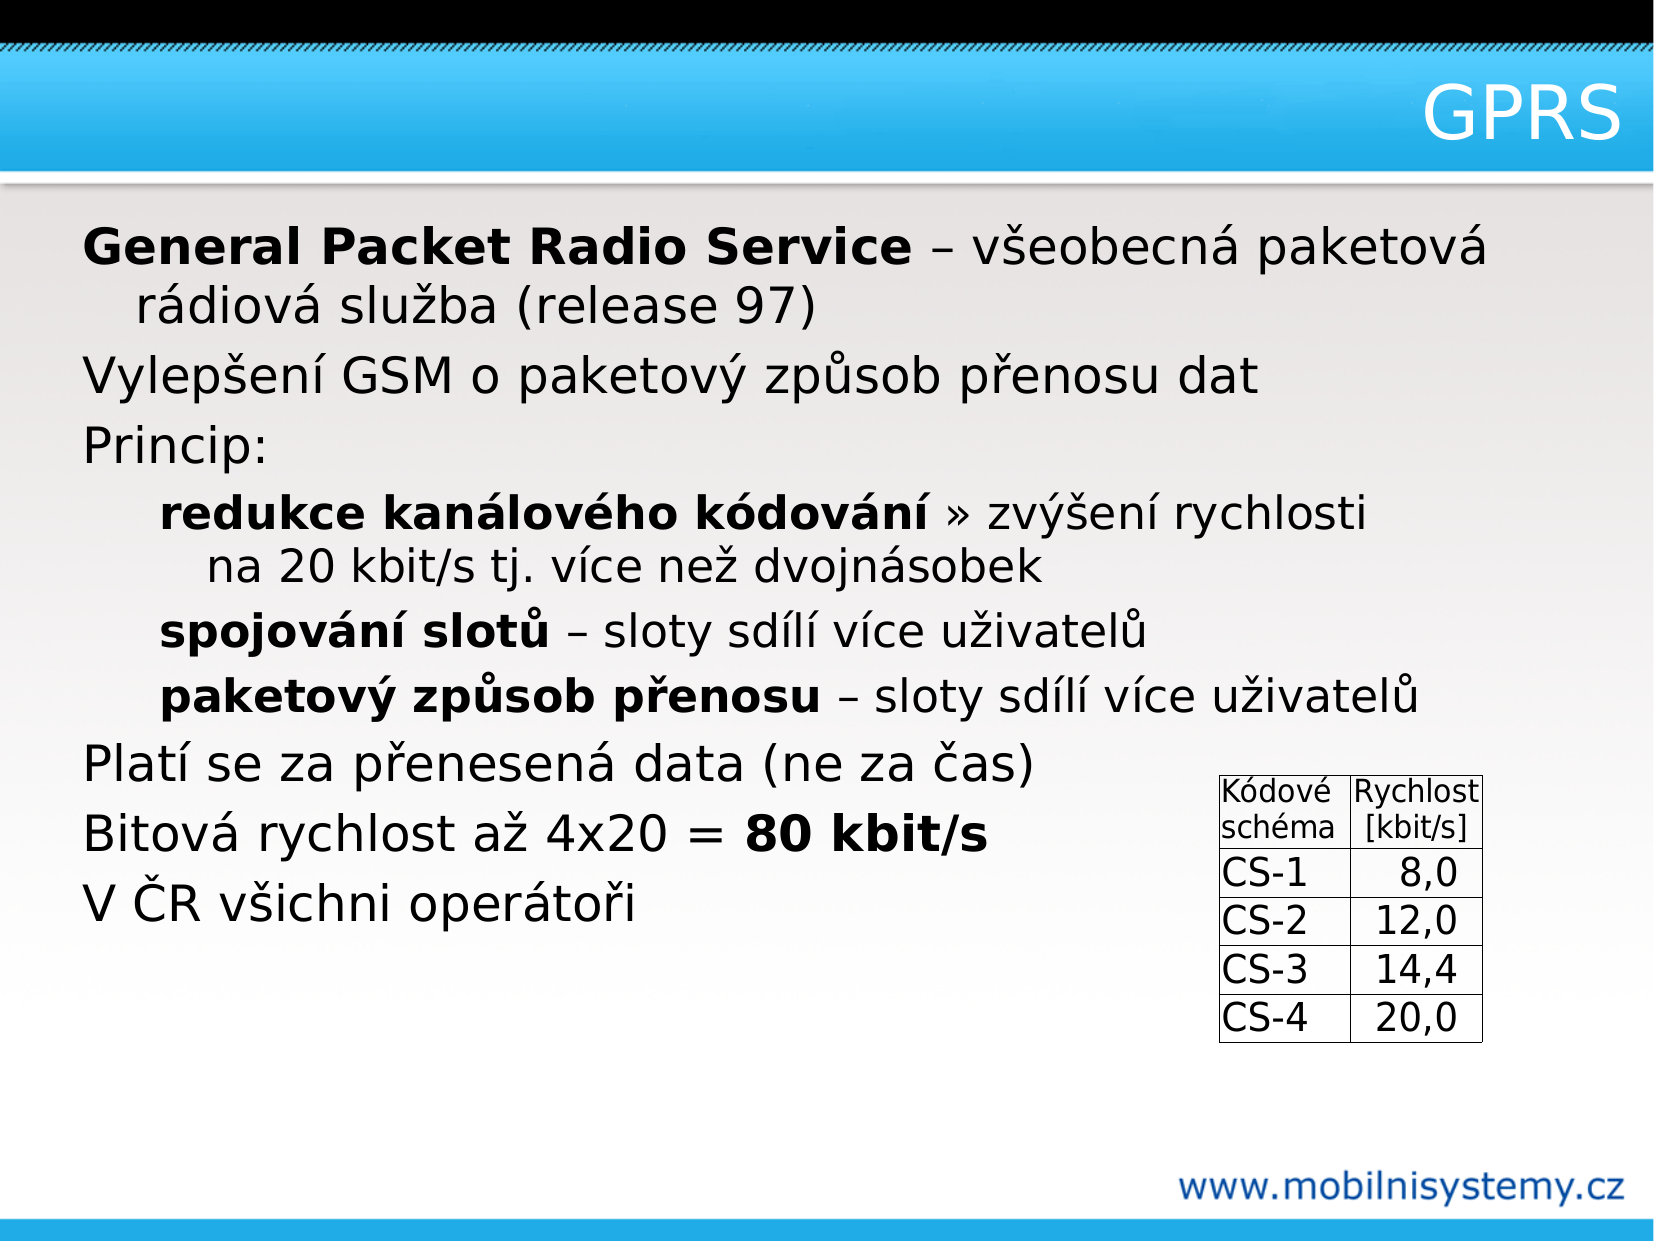

# GPRS
General Packet Radio Service – všeobecná paketová rádiová služba (release 97)
Vylepšení GSM o paketový způsob přenosu dat
Princip:
redukce kanálového kódování » zvýšení rychlosti
na 20 kbit/s tj. více než dvojnásobek
spojování slotů – sloty sdílí více uživatelů
paketový způsob přenosu – sloty sdílí více uživatelů
Platí se za přenesená data (ne za čas)
Bitová rychlost až 4x20 = 80 kbit/s
V ČR všichni operátoři